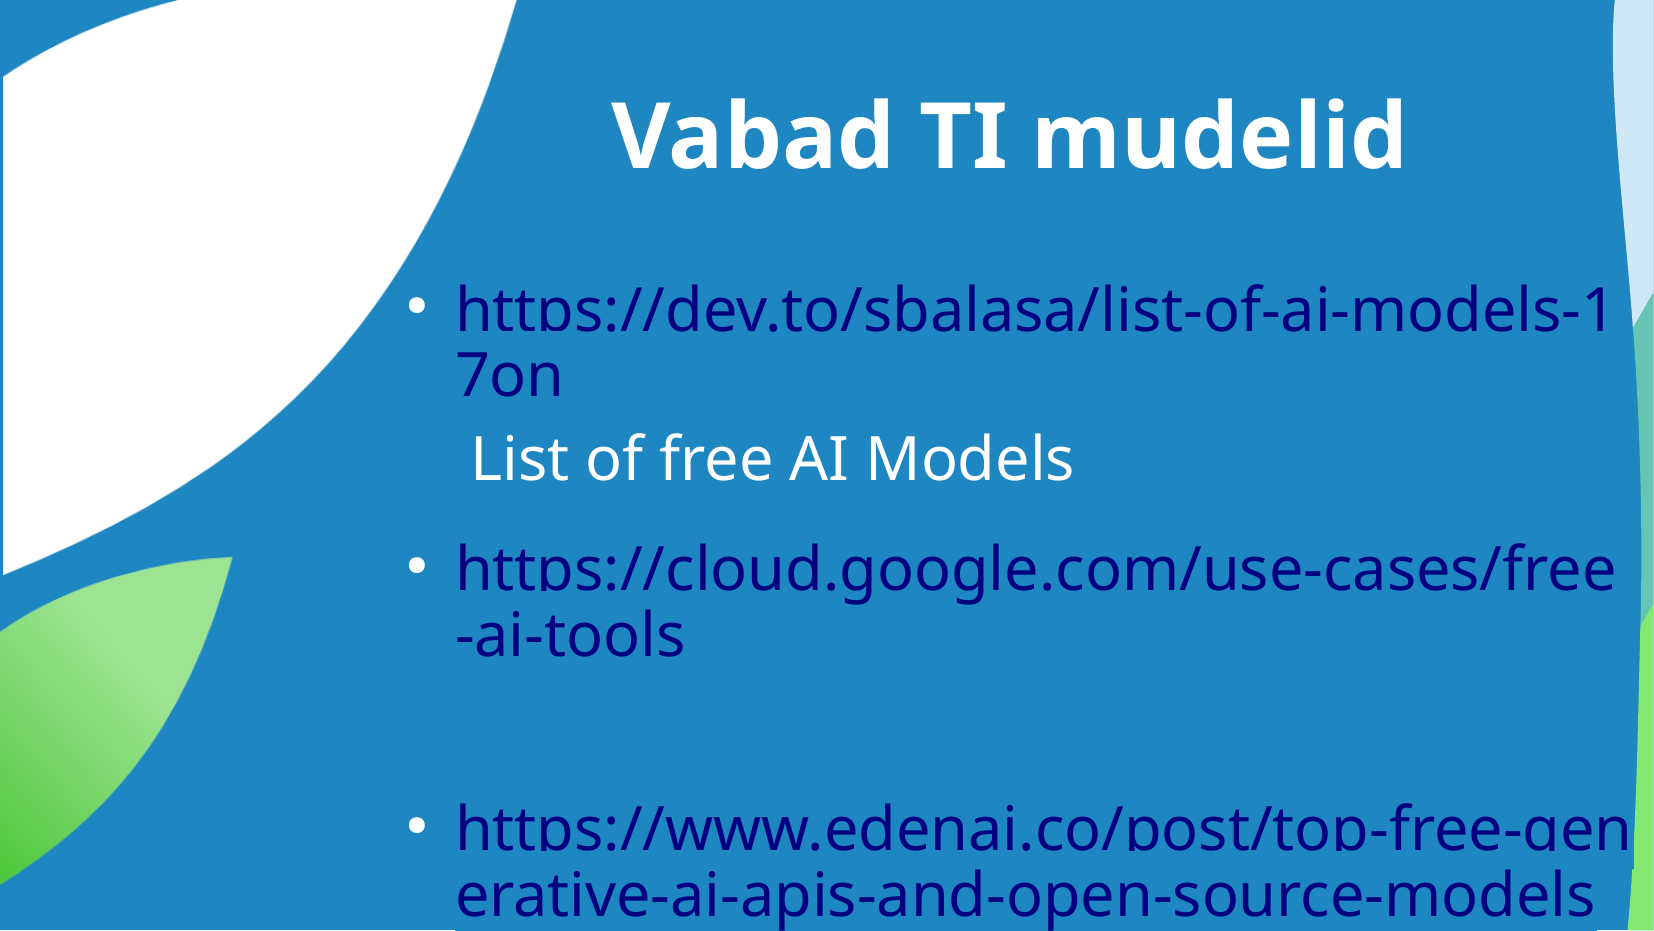

# Vabad TI mudelid
https://dev.to/sbalasa/list-of-ai-models-17on List of free AI Models
https://cloud.google.com/use-cases/free-ai-tools
https://www.edenai.co/post/top-free-generative-ai-apis-and-open-source-models